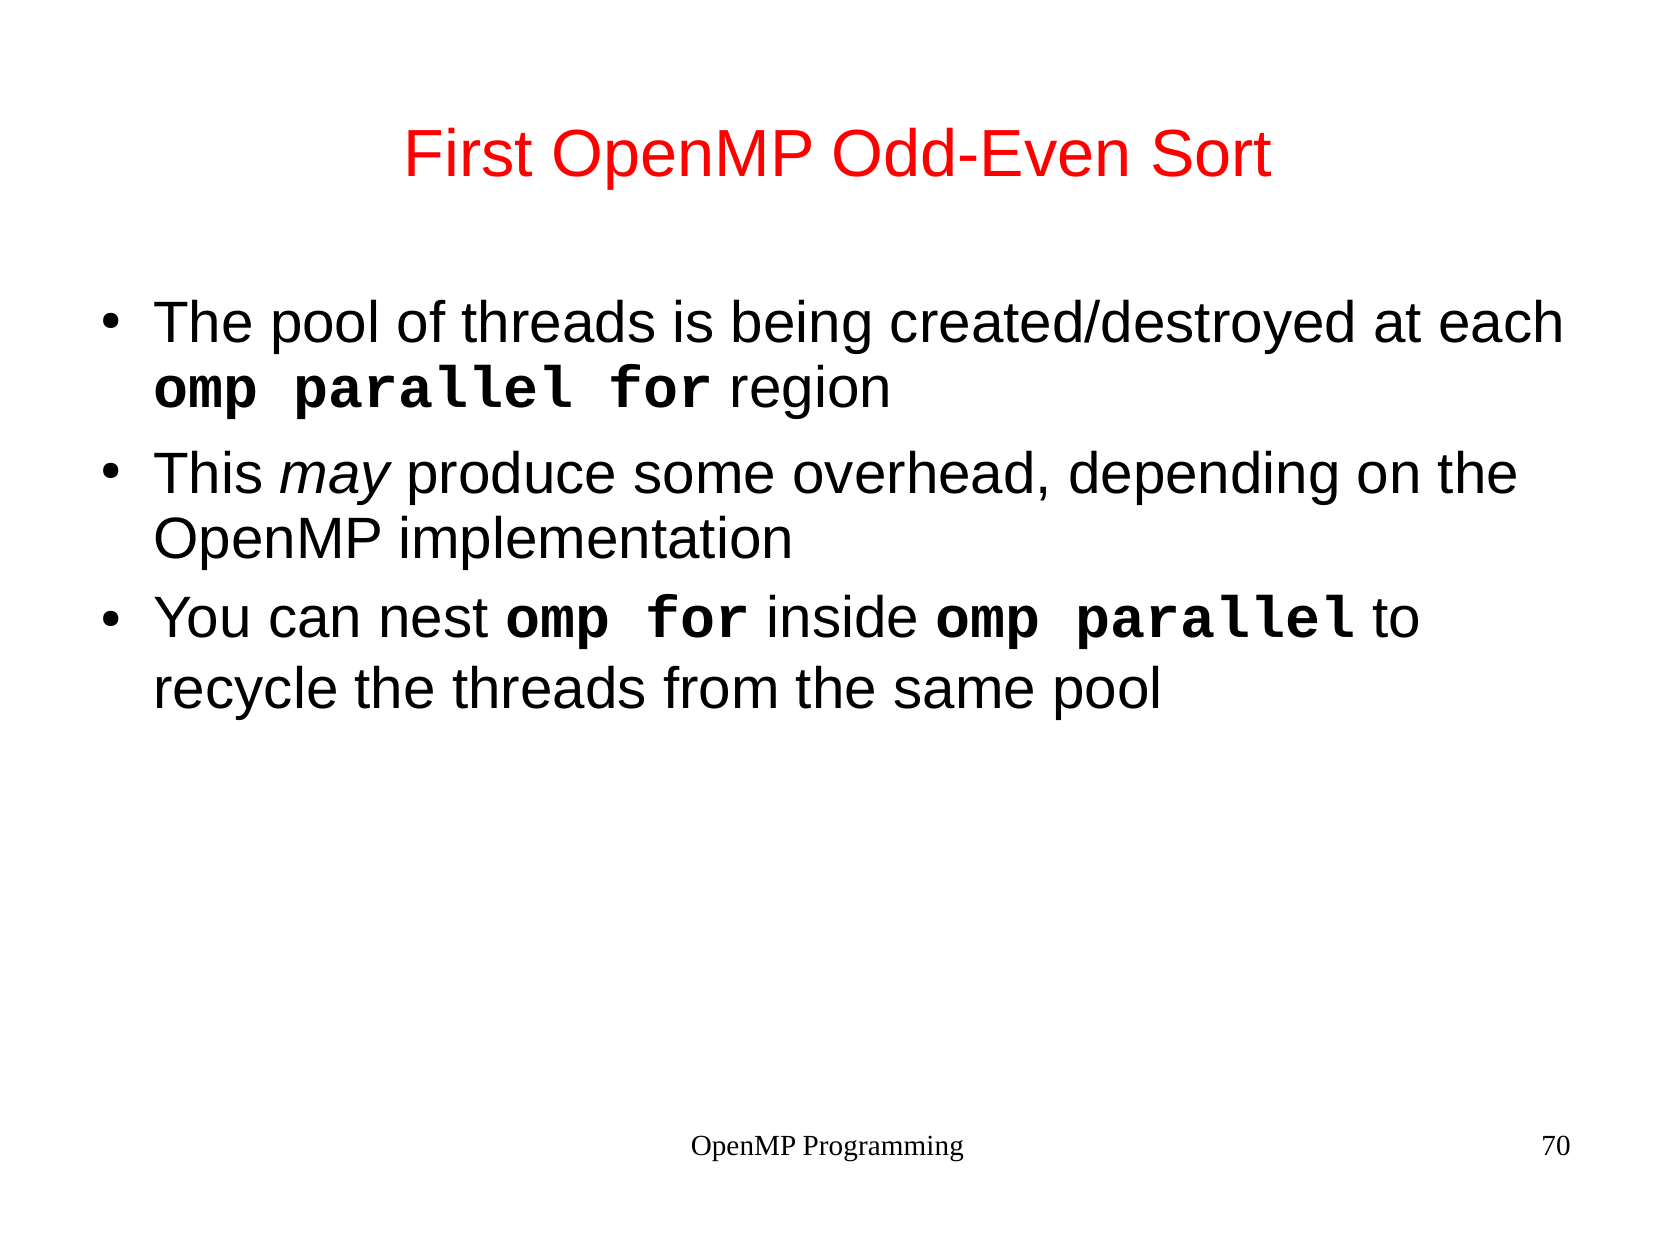

# First OpenMP Odd-Even Sort
The pool of threads is being created/destroyed at each omp parallel for region
This may produce some overhead, depending on the OpenMP implementation
You can nest omp for inside omp parallel to recycle the threads from the same pool
OpenMP Programming
70